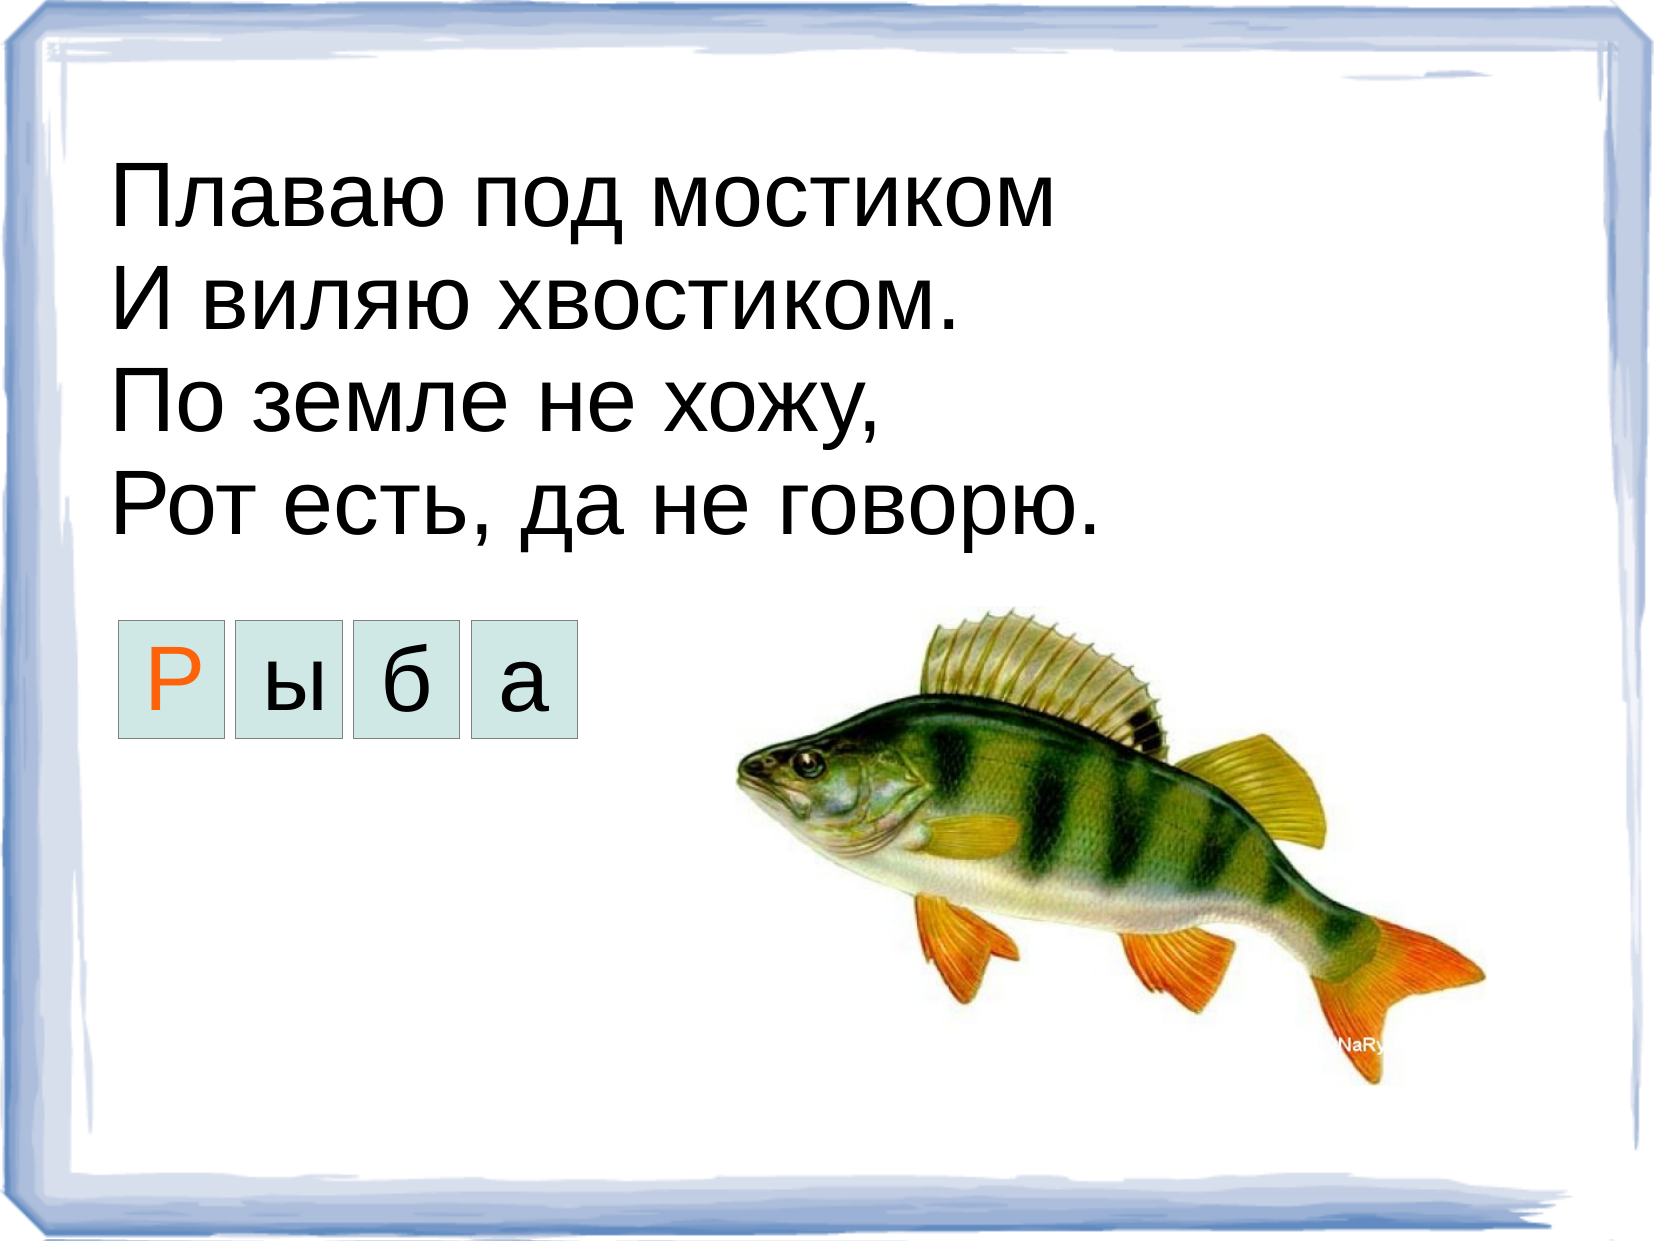

Плаваю под мостиком
И виляю хвостиком.
По земле не хожу,
Рот есть, да не говорю.
Р
ы
б
а